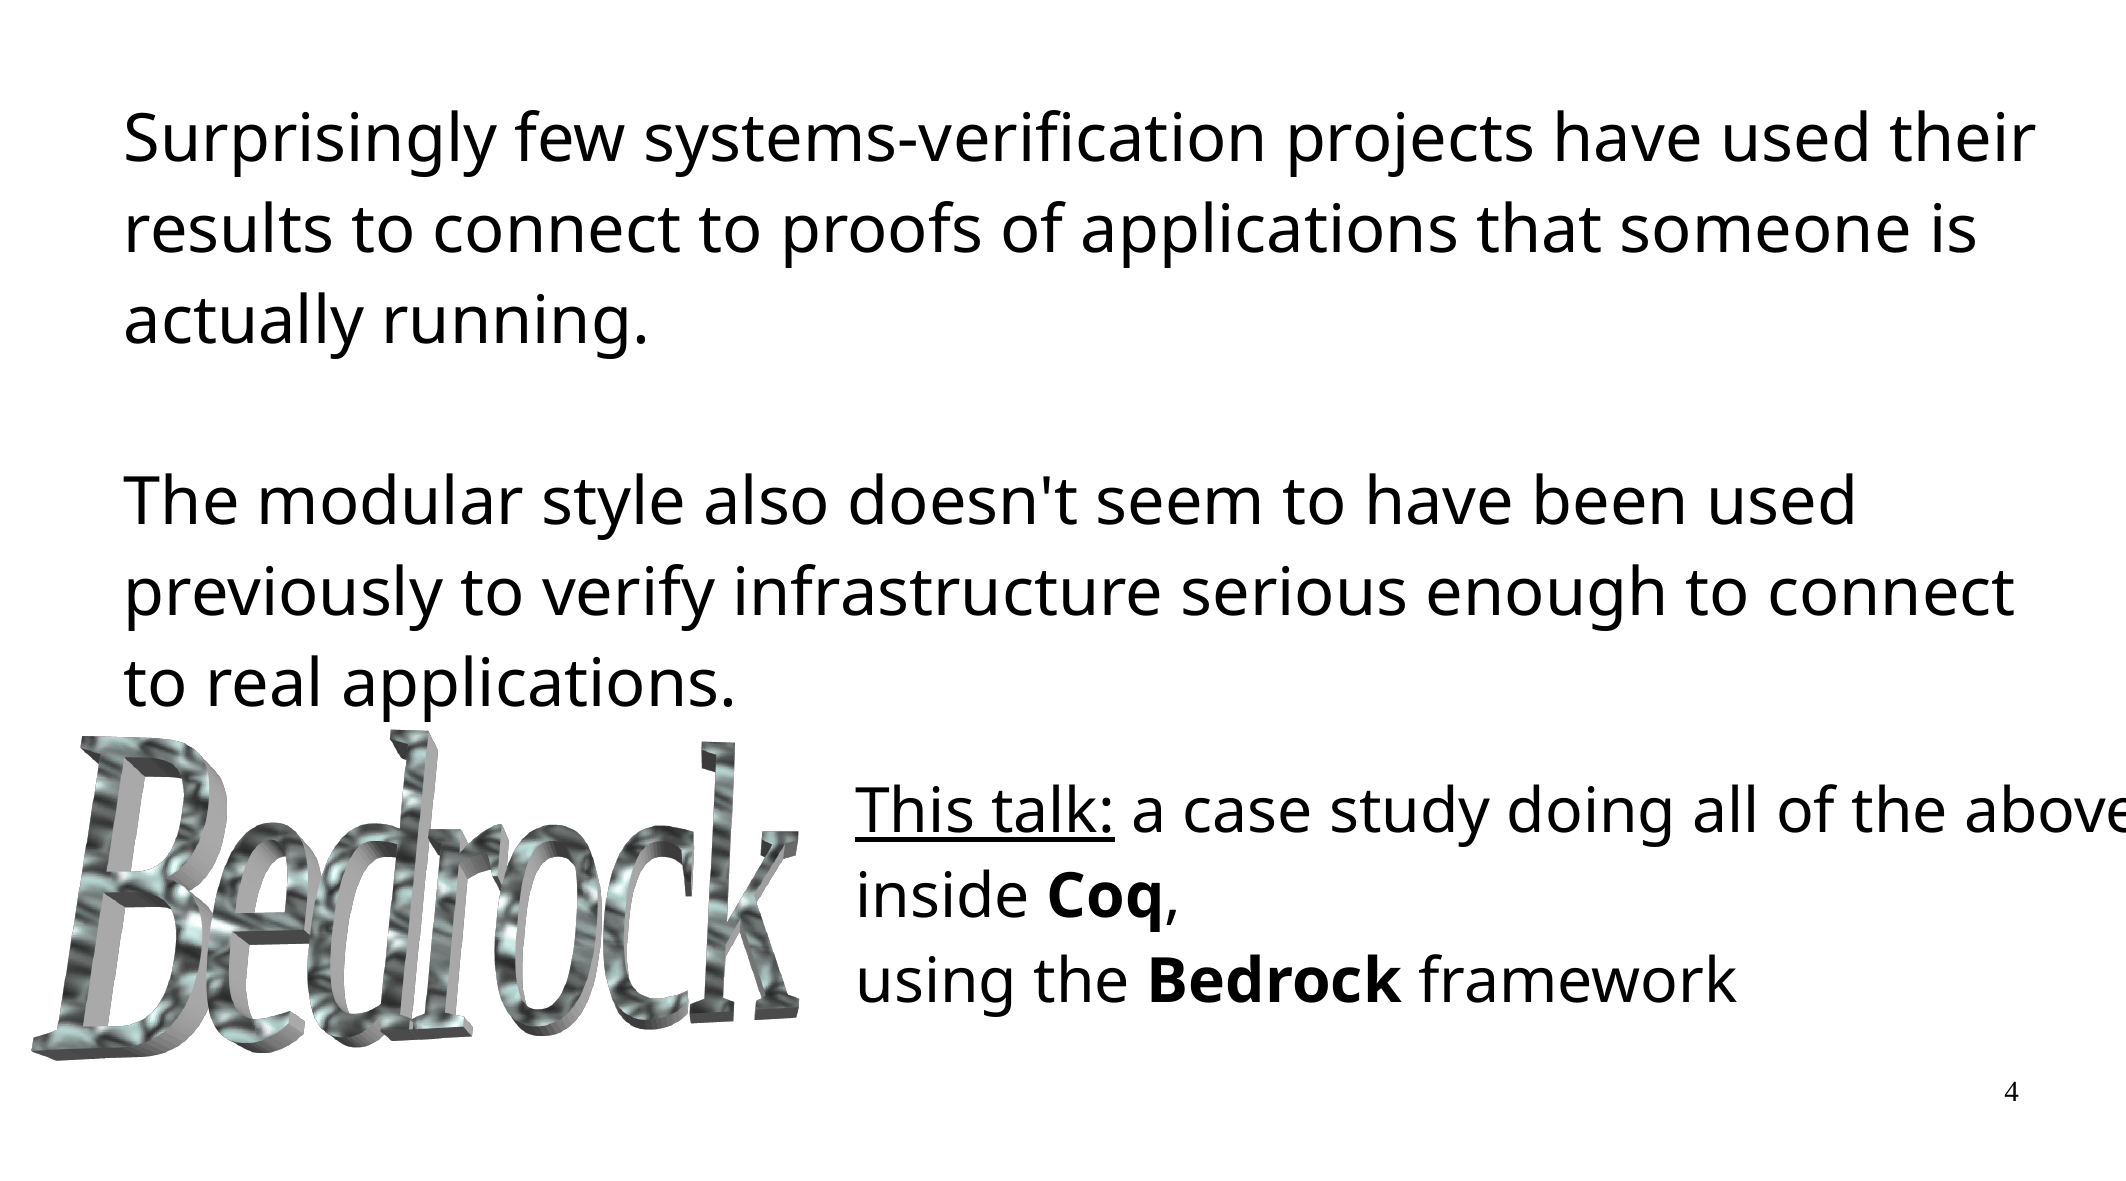

Surprisingly few systems-verification projects have used their results to connect to proofs of applications that someone is actually running.
The modular style also doesn't seem to have been used previously to verify infrastructure serious enough to connect to real applications.
Bedrock
This talk: a case study doing all of the above
inside Coq,
using the Bedrock framework
4